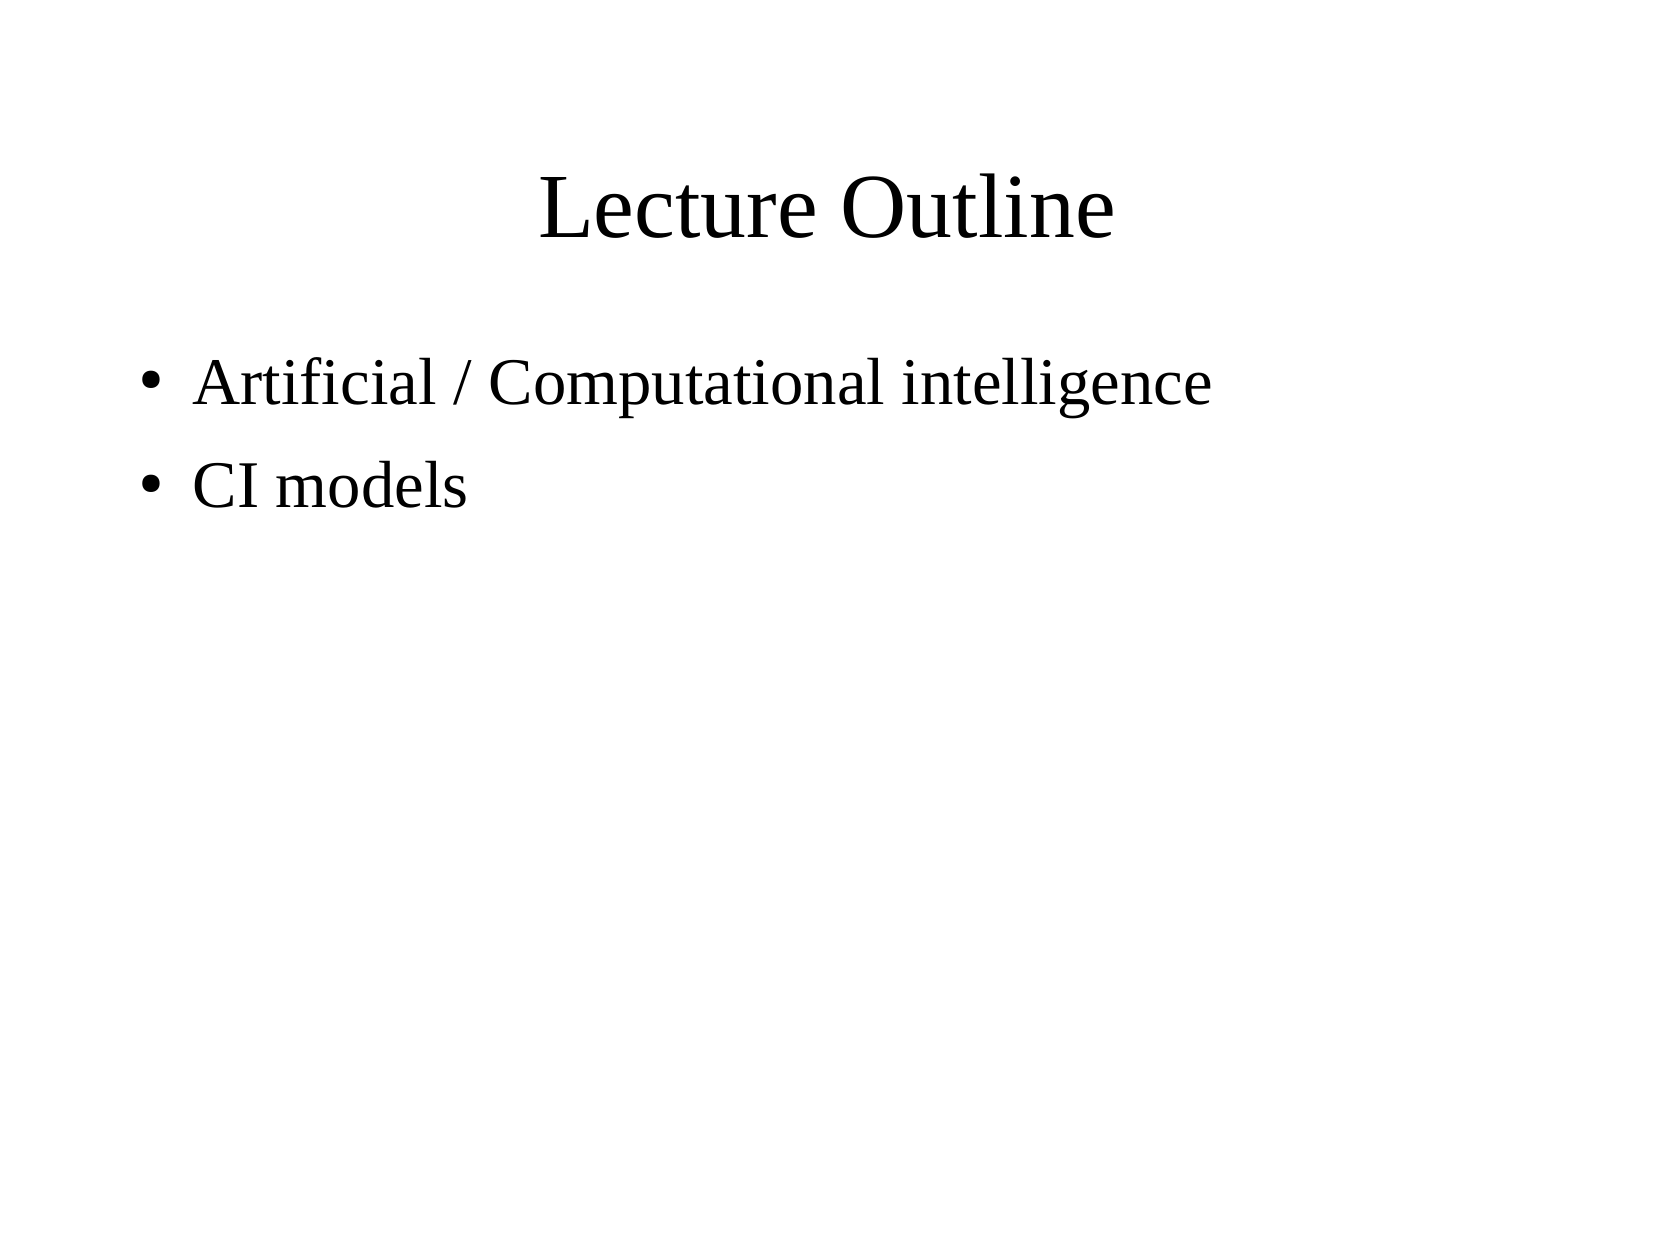

# Lecture Outline
Artificial / Computational intelligence
CI models